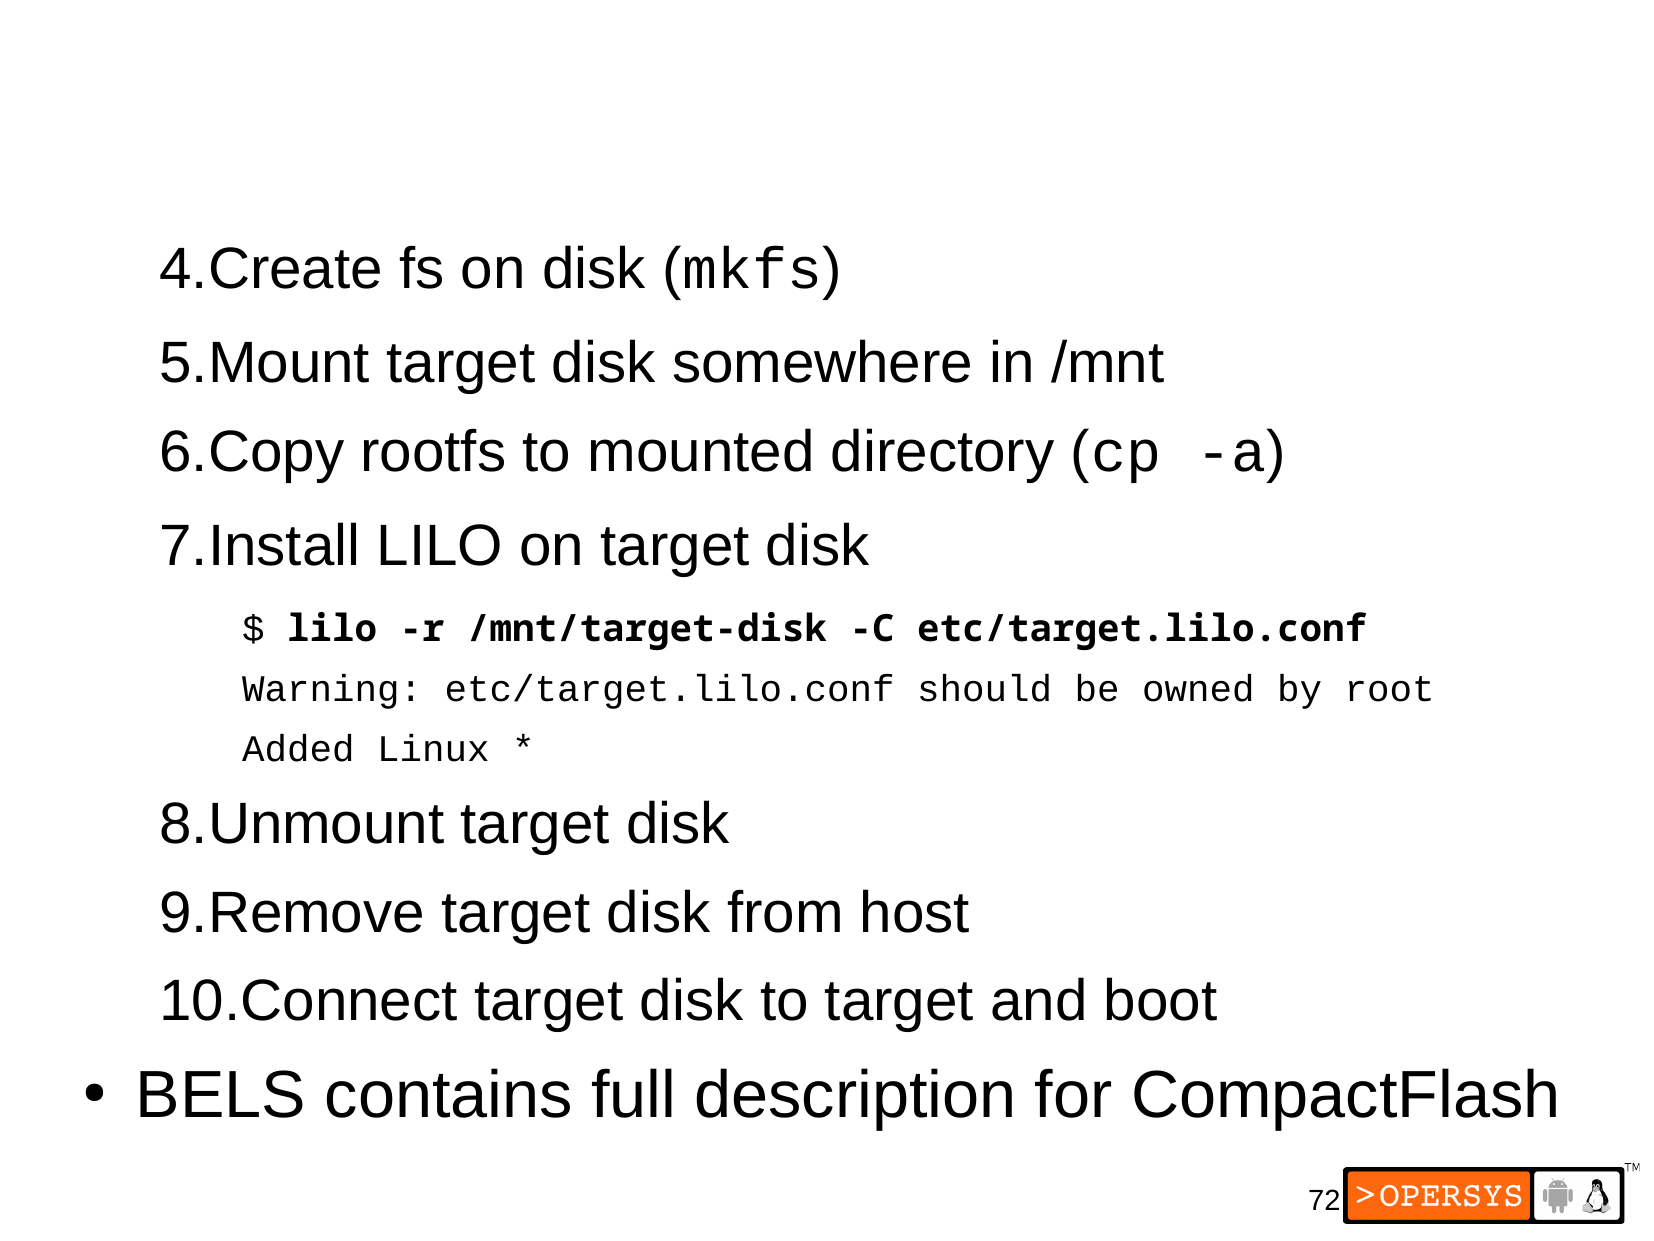

# Create fs on disk (mkfs)
Mount target disk somewhere in /mnt
Copy rootfs to mounted directory (cp -a)
Install LILO on target disk
$ lilo -r /mnt/target-disk -C etc/target.lilo.conf
Warning: etc/target.lilo.conf should be owned by root
Added Linux *
Unmount target disk
Remove target disk from host
Connect target disk to target and boot
BELS contains full description for CompactFlash